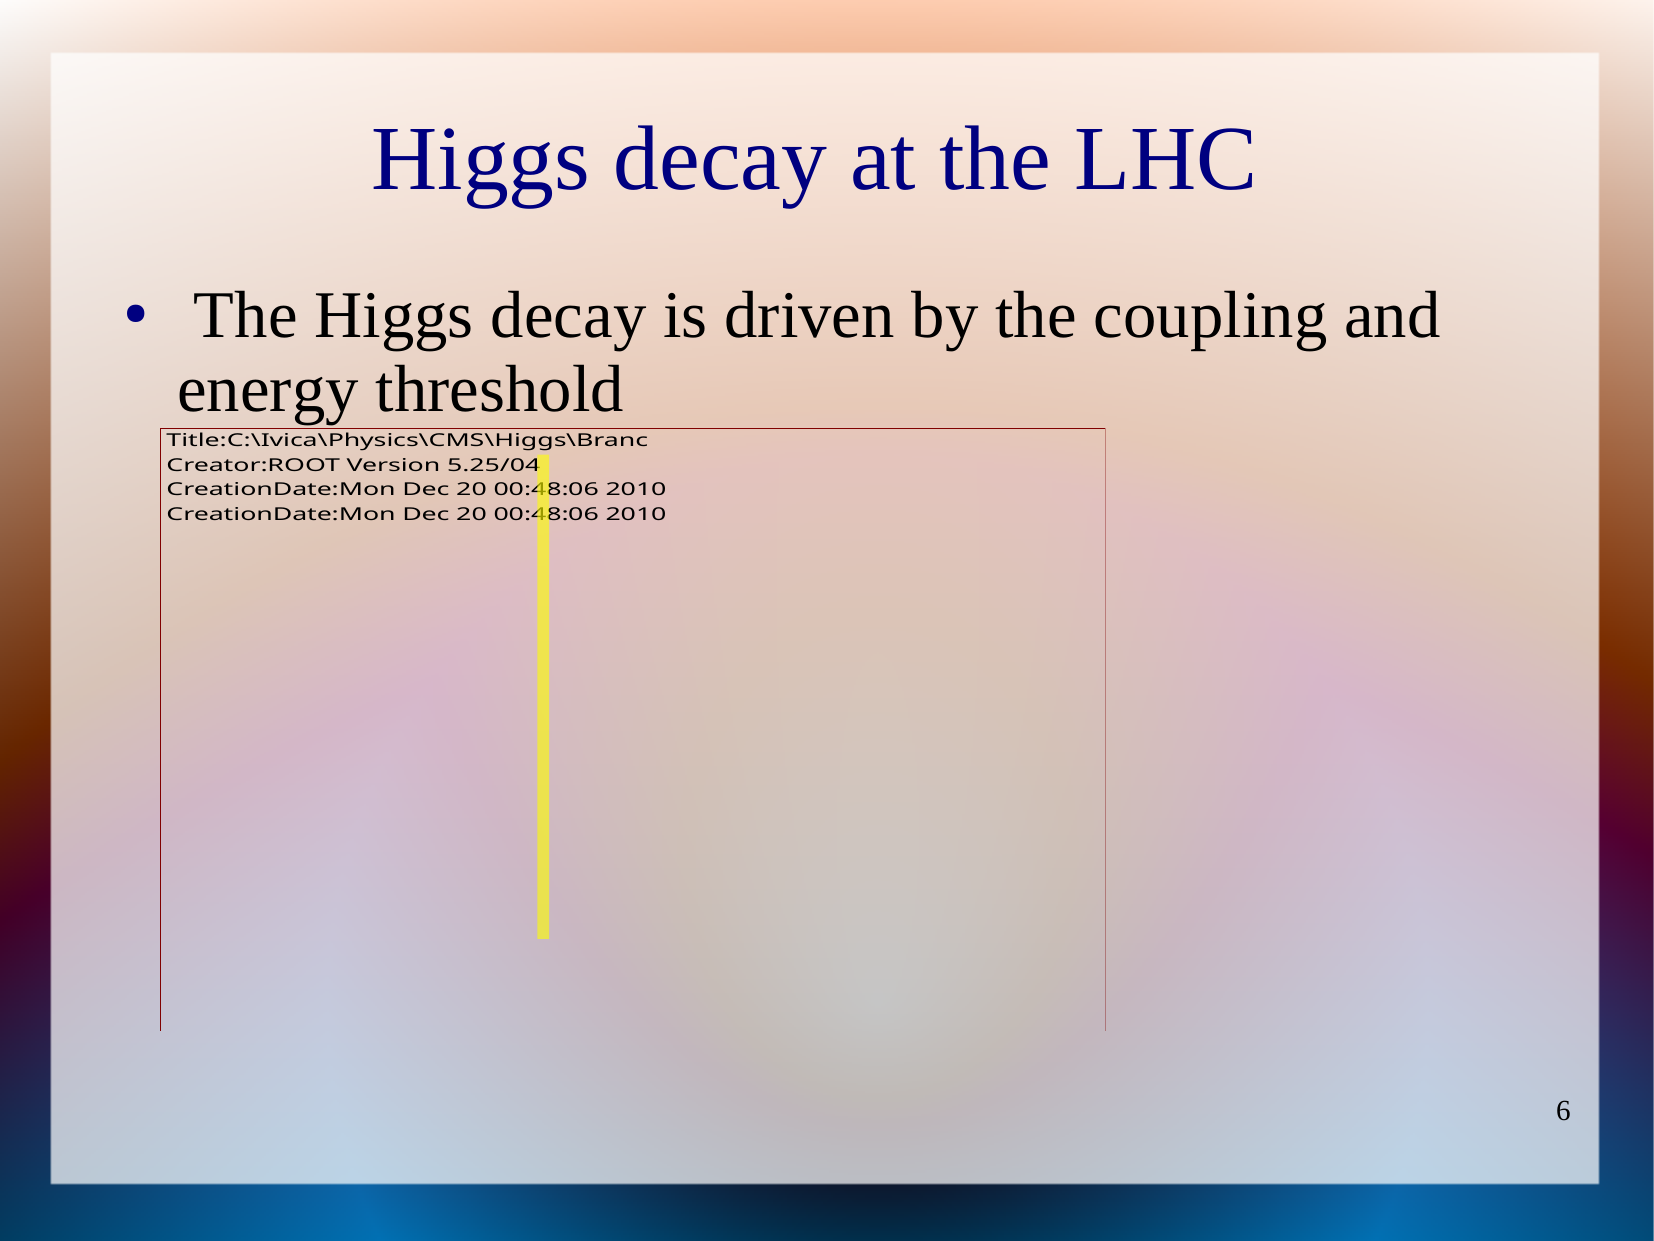

# Higgs decay at the LHC
 The Higgs decay is driven by the coupling and energy threshold
6